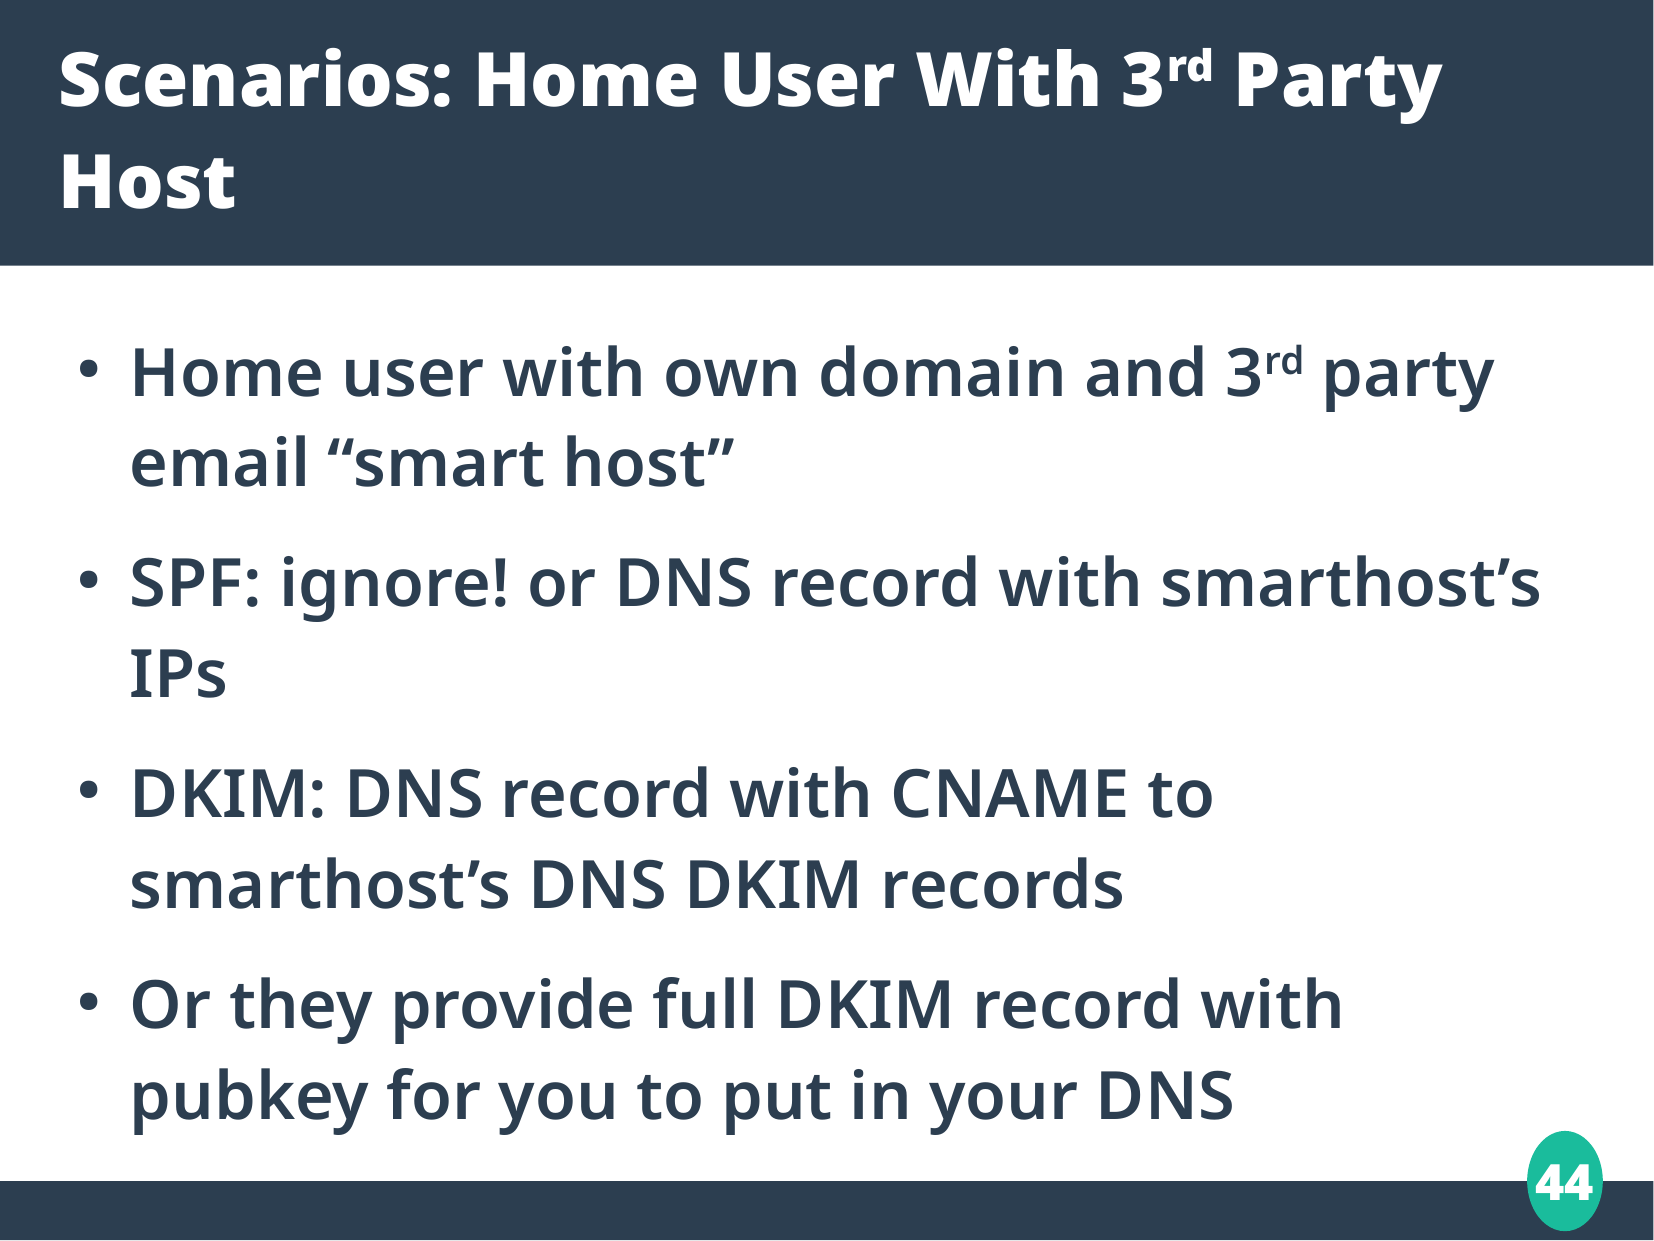

# Scenarios: Home User With 3rd Party Host
Home user with own domain and 3rd party email “smart host”
SPF: ignore! or DNS record with smarthost’s IPs
DKIM: DNS record with CNAME to smarthost’s DNS DKIM records
Or they provide full DKIM record with pubkey for you to put in your DNS